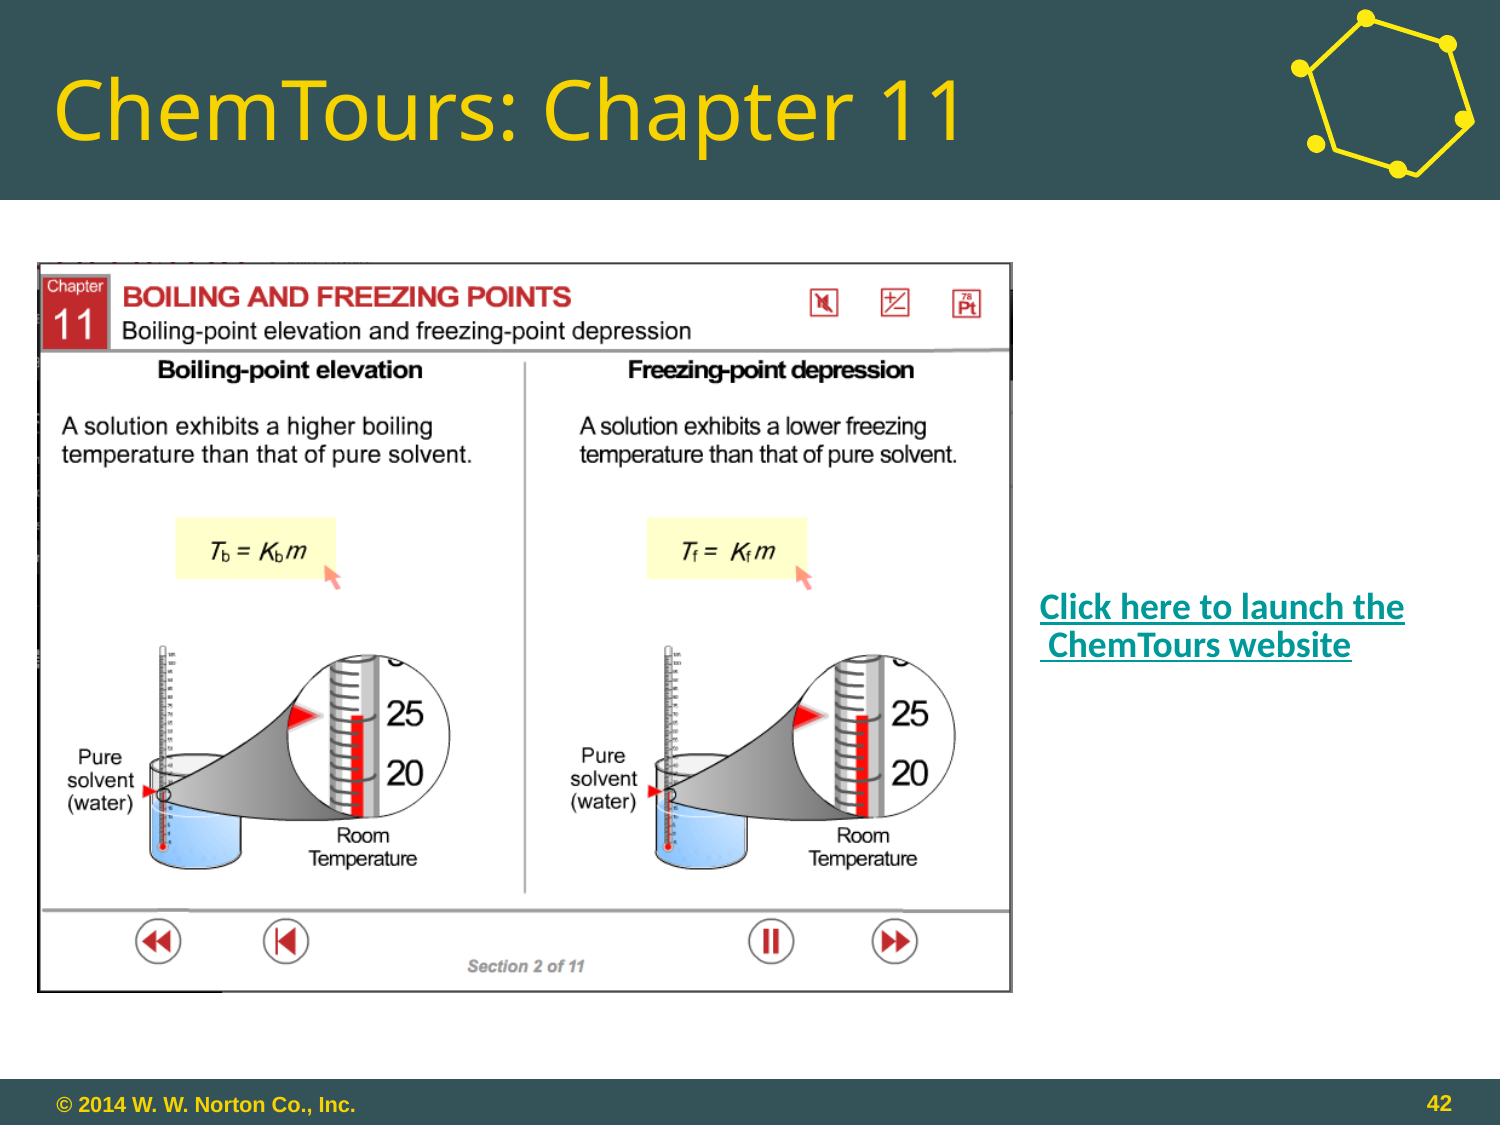

# ChemTours: Chapter 11
Click here to launch the ChemTours website